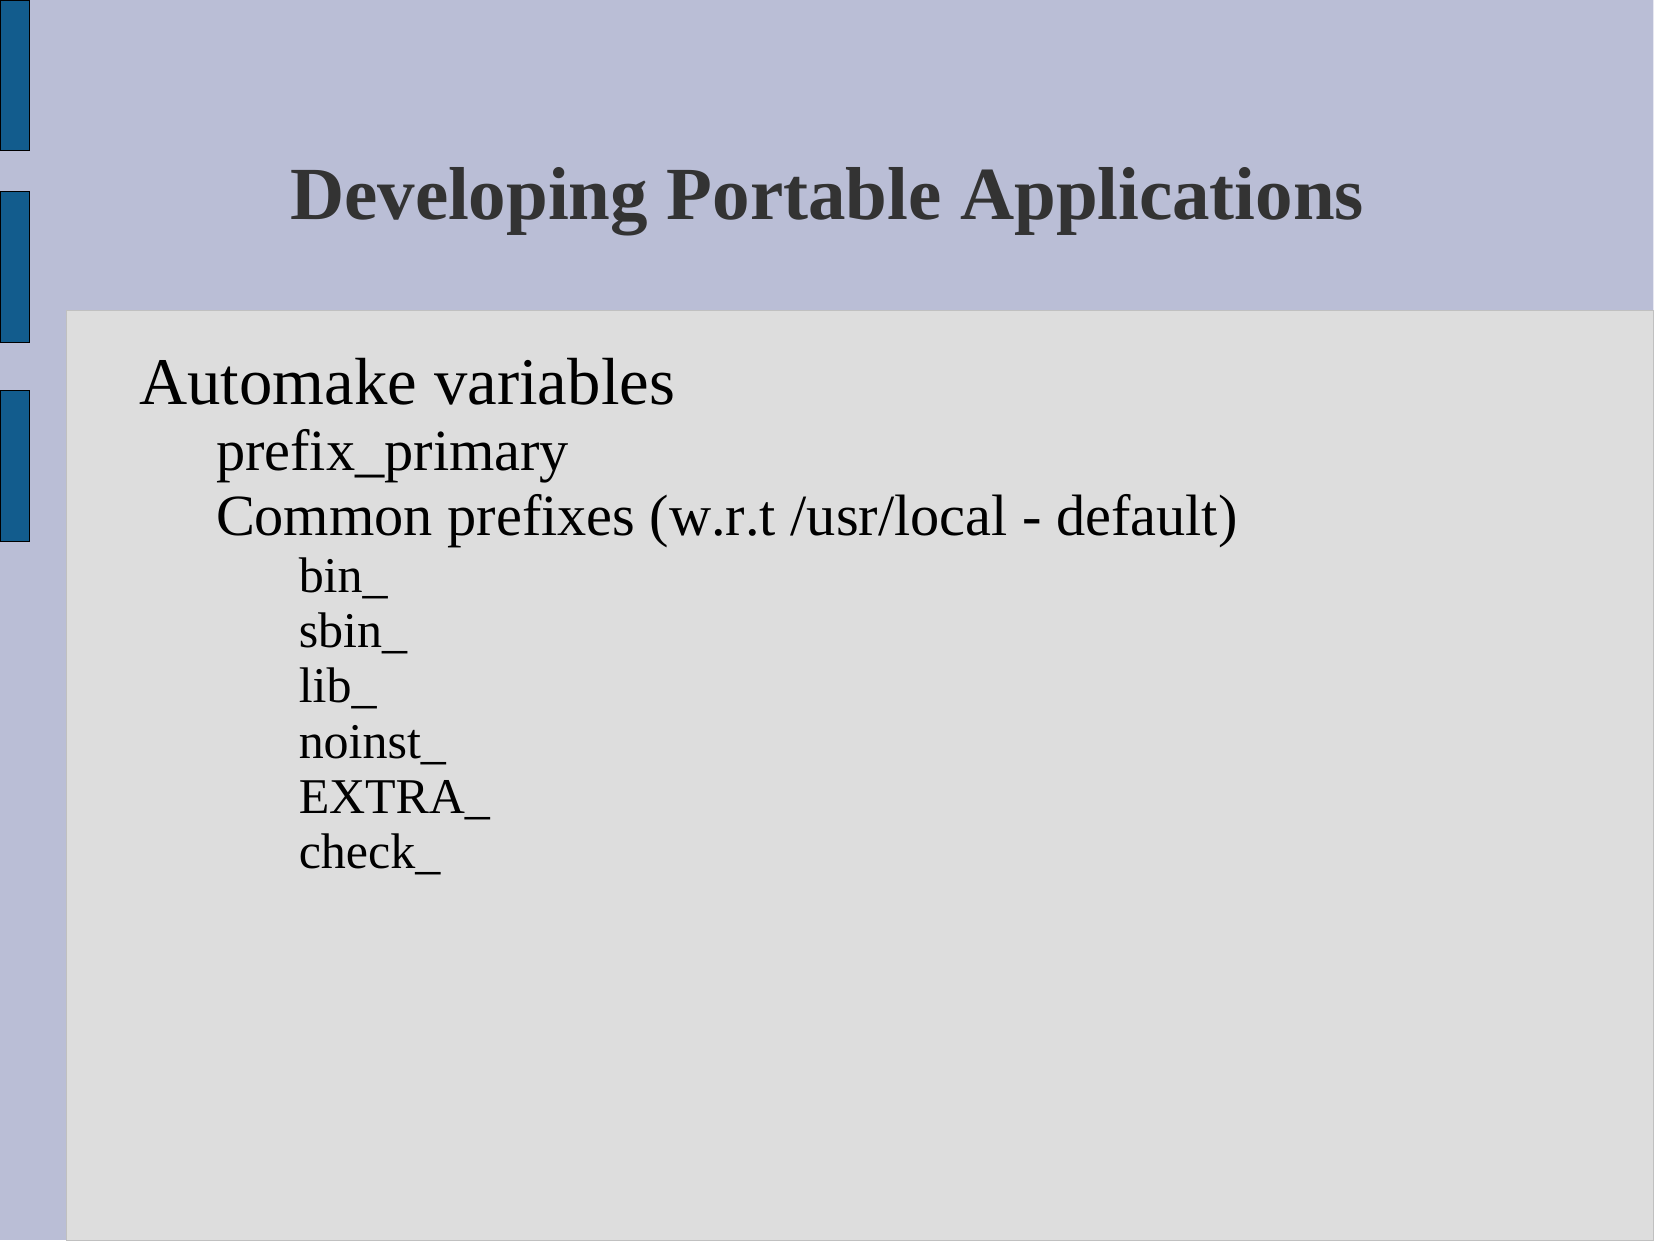

# Developing Portable Applications
Automake variables
prefix_primary
Common prefixes (w.r.t /usr/local - default)
bin_
sbin_
lib_
noinst_
EXTRA_
check_